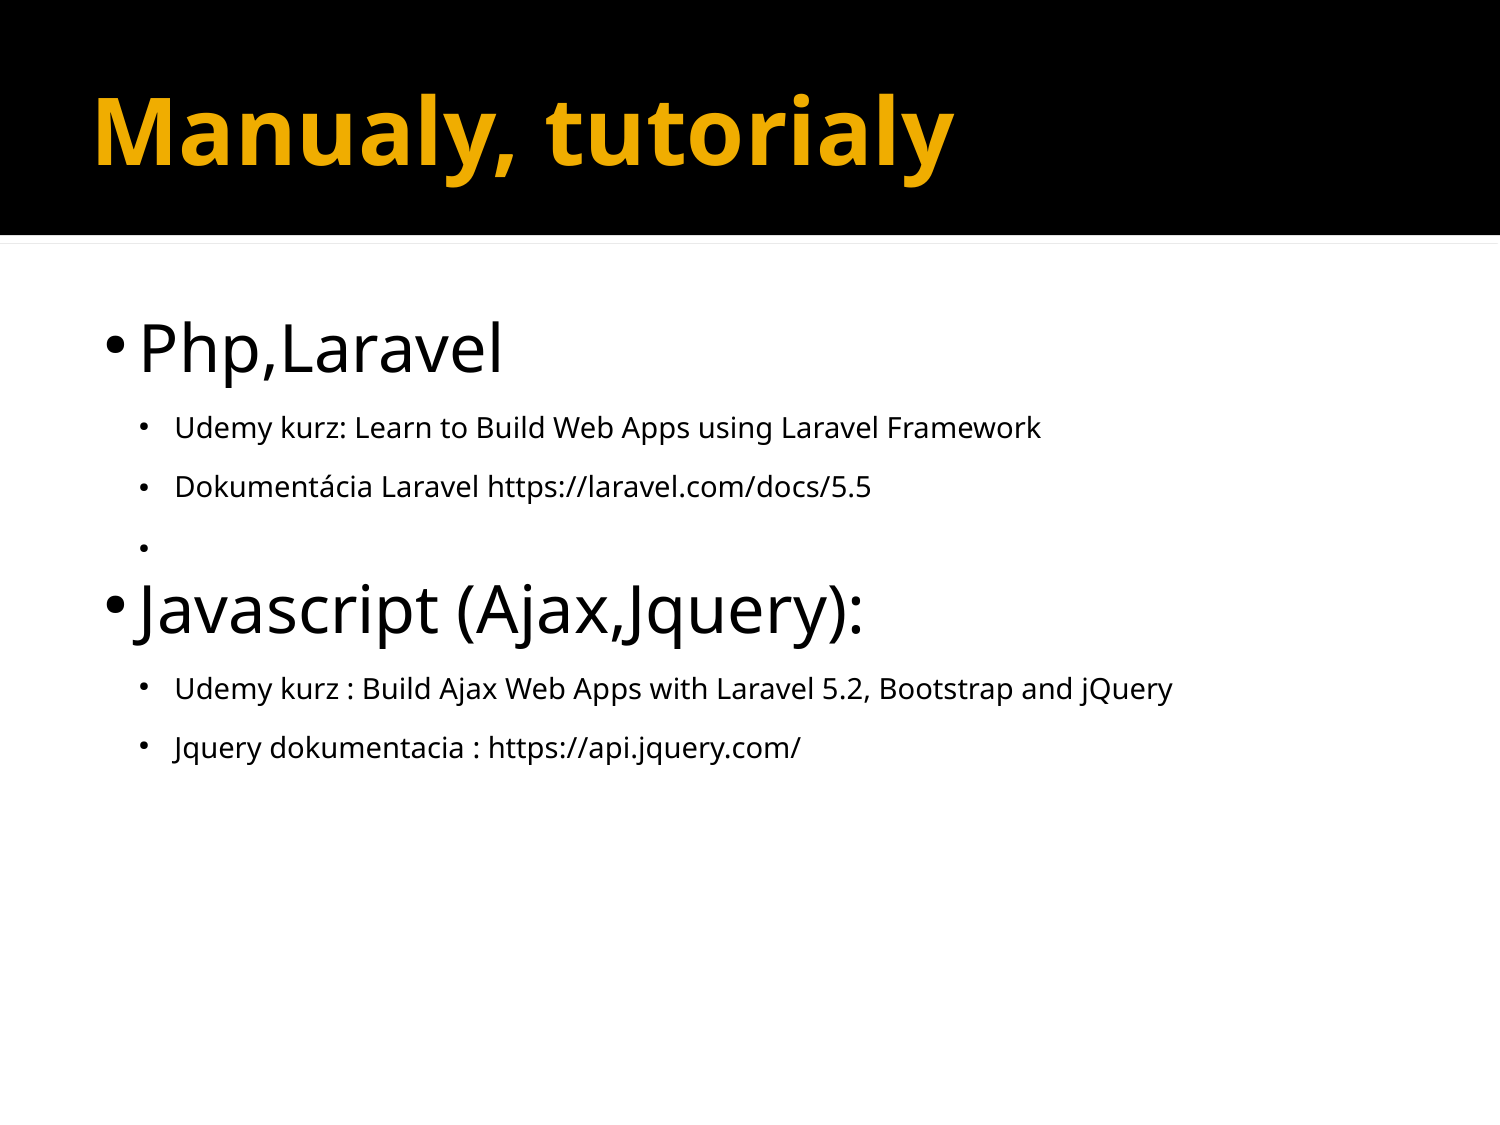

# Manualy, tutorialy
Php,Laravel
Udemy kurz: Learn to Build Web Apps using Laravel Framework
Dokumentácia Laravel https://laravel.com/docs/5.5
Javascript (Ajax,Jquery):
Udemy kurz : Build Ajax Web Apps with Laravel 5.2, Bootstrap and jQuery
Jquery dokumentacia : https://api.jquery.com/